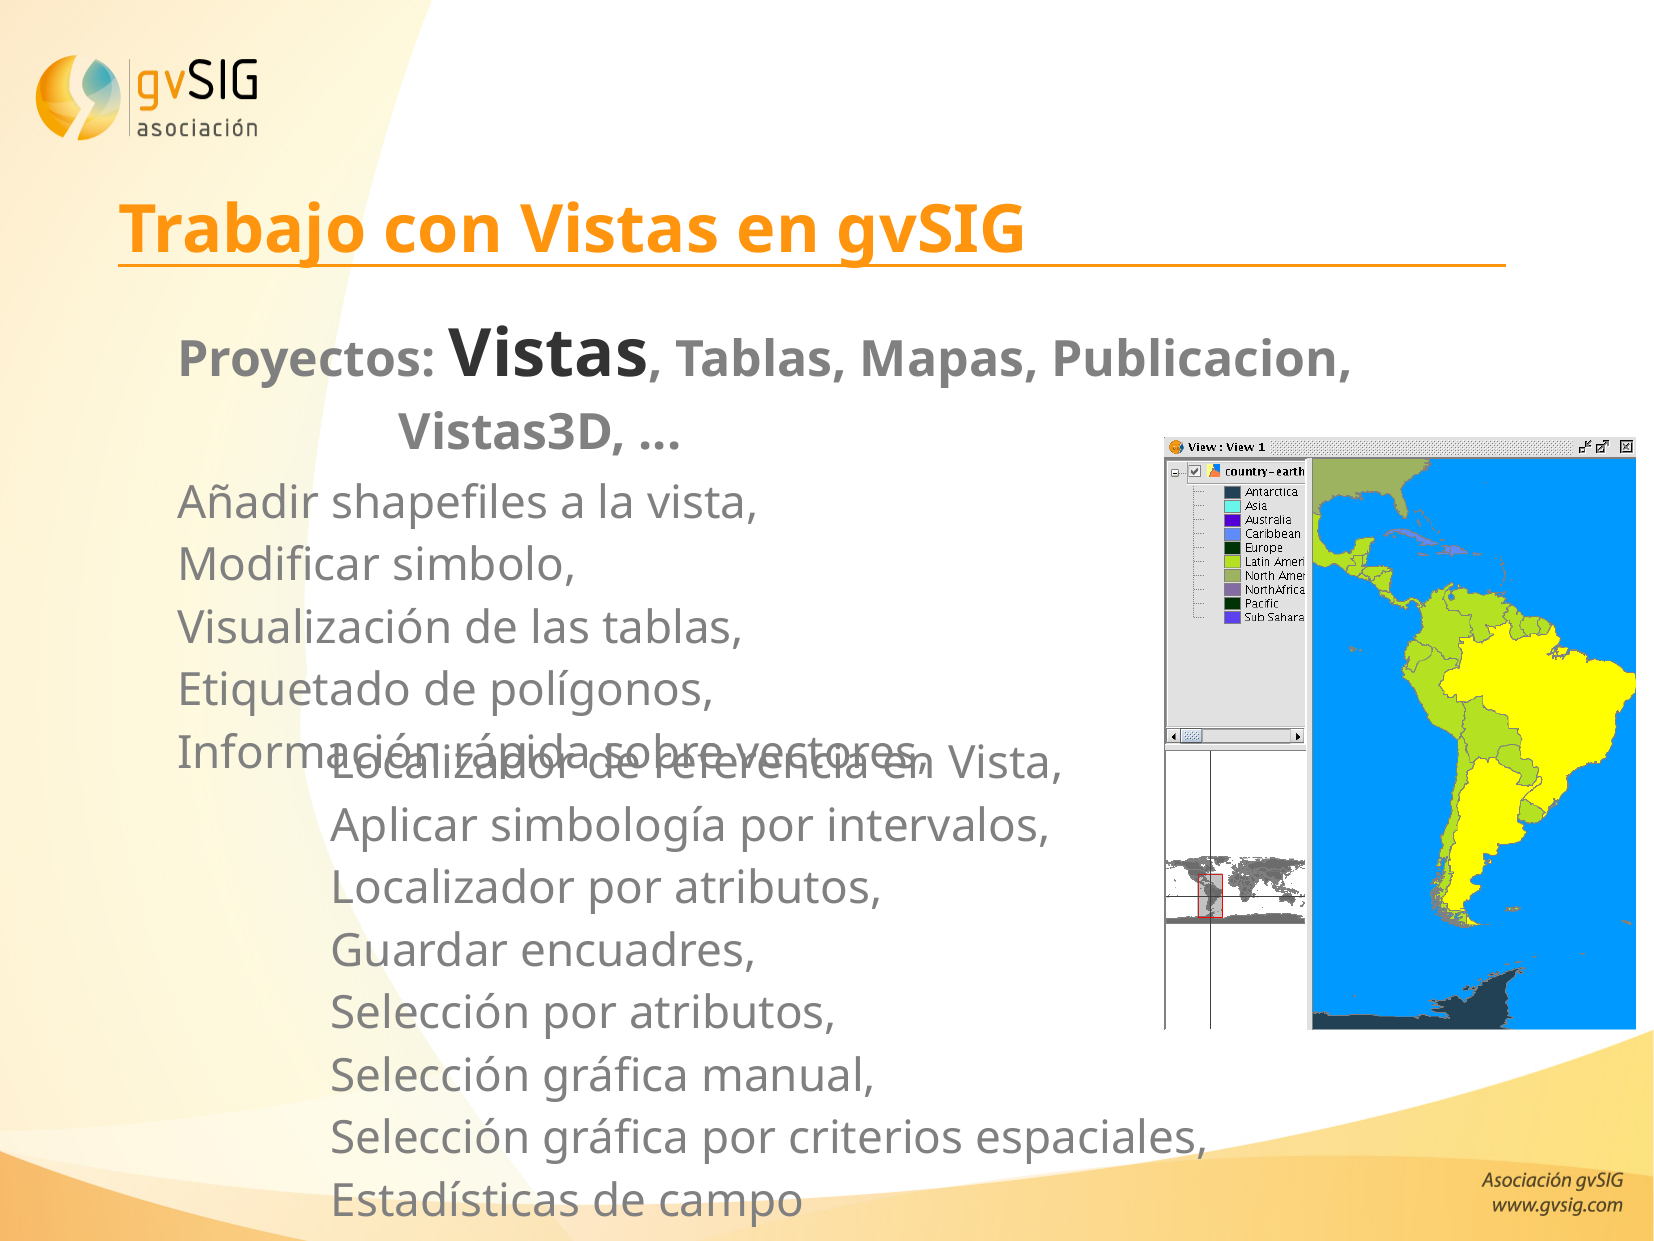

# Trabajo con Vistas en gvSIG
Proyectos: Vistas, Tablas, Mapas, Publicacion, 						Vistas3D, ...
Añadir shapefiles a la vista,
Modificar simbolo,
Visualización de las tablas,
Etiquetado de polígonos,
Información rápida sobre vectores,
Localizador de referencia en Vista,
Aplicar simbología por intervalos,
Localizador por atributos,
Guardar encuadres,
Selección por atributos,
Selección gráfica manual,
Selección gráfica por criterios espaciales,
Estadísticas de campo